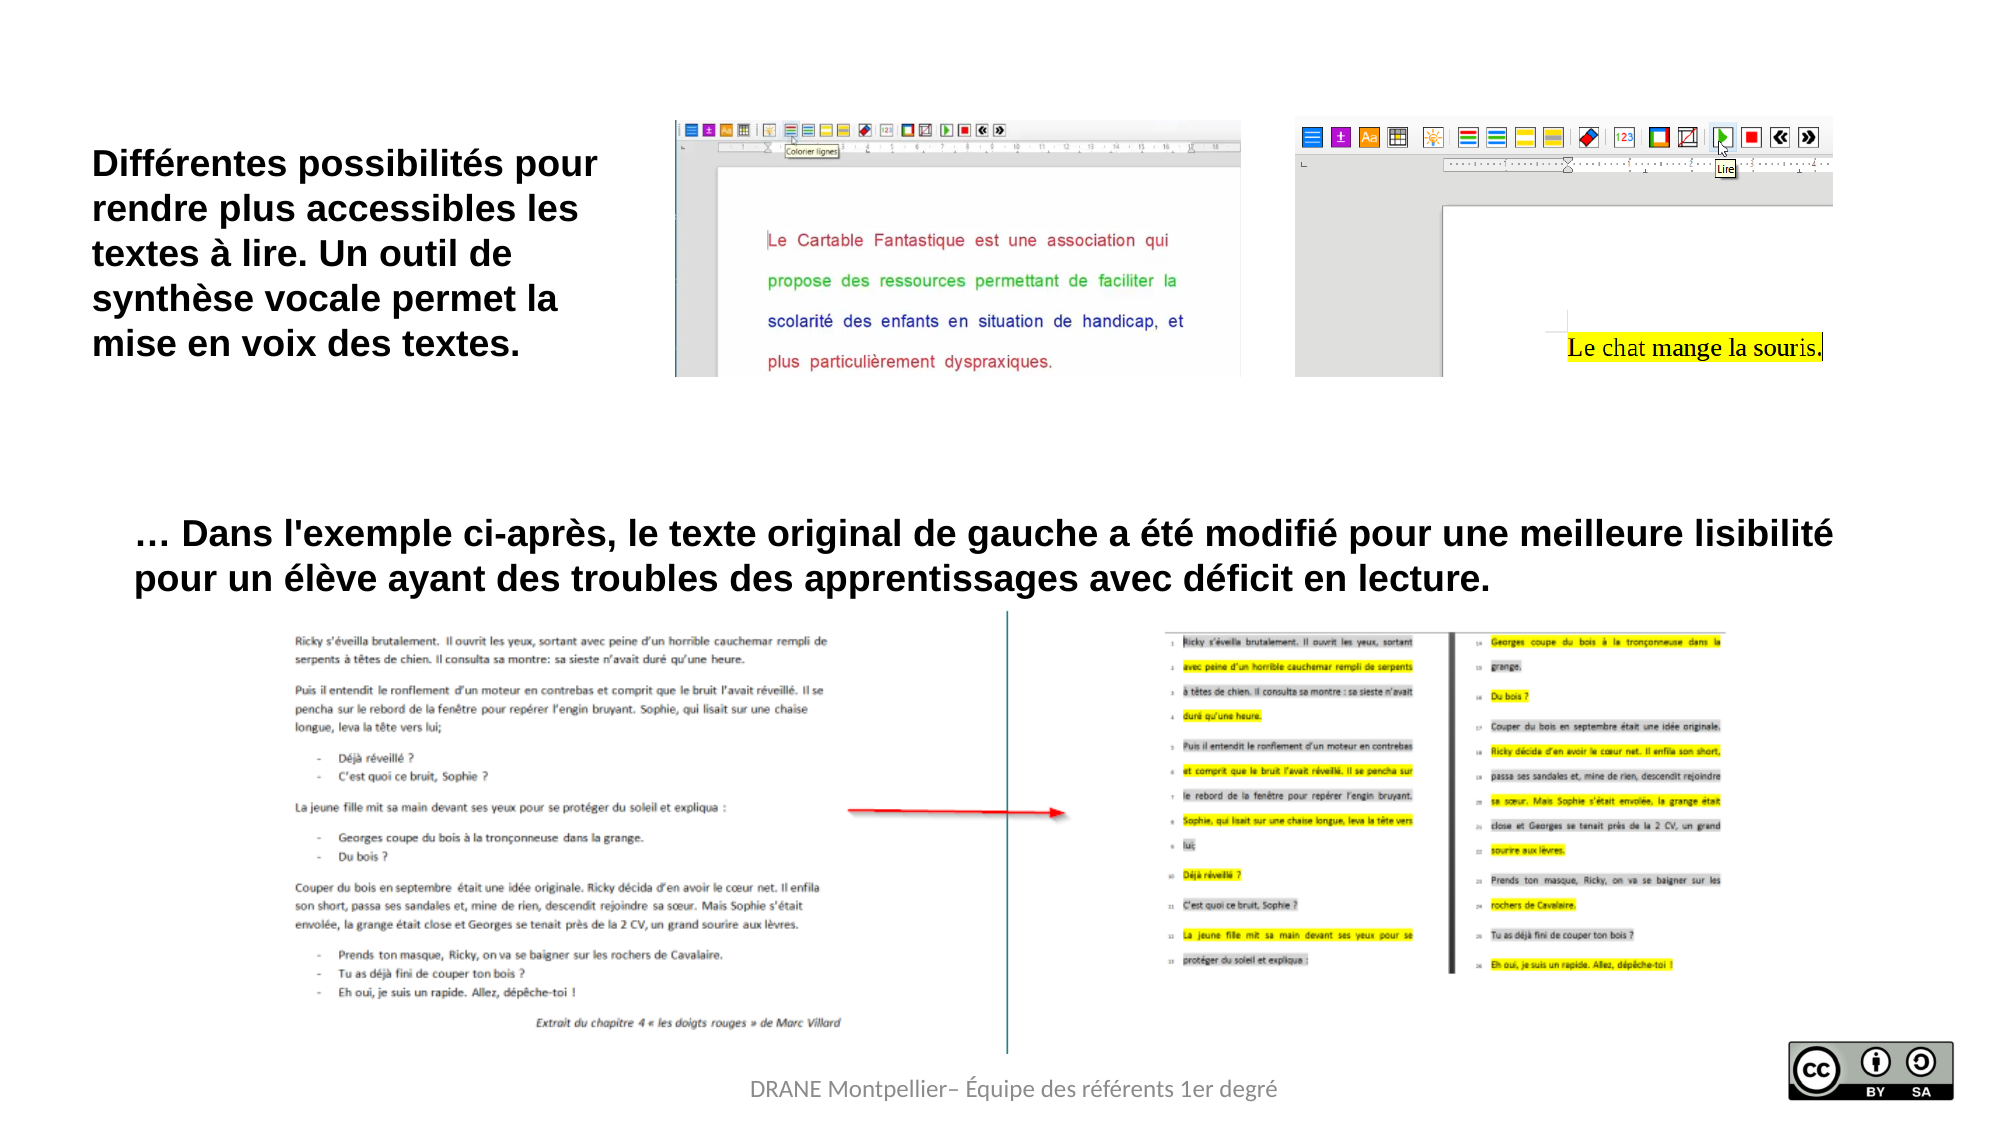

Différentes possibilités pour rendre plus accessibles les textes à lire. Un outil de synthèse vocale permet la mise en voix des textes.
… Dans l'exemple ci-après, le texte original de gauche a été modifié pour une meilleure lisibilité pour un élève ayant des troubles des apprentissages avec déficit en lecture.
DRANE Montpellier– Équipe des référents 1er degré